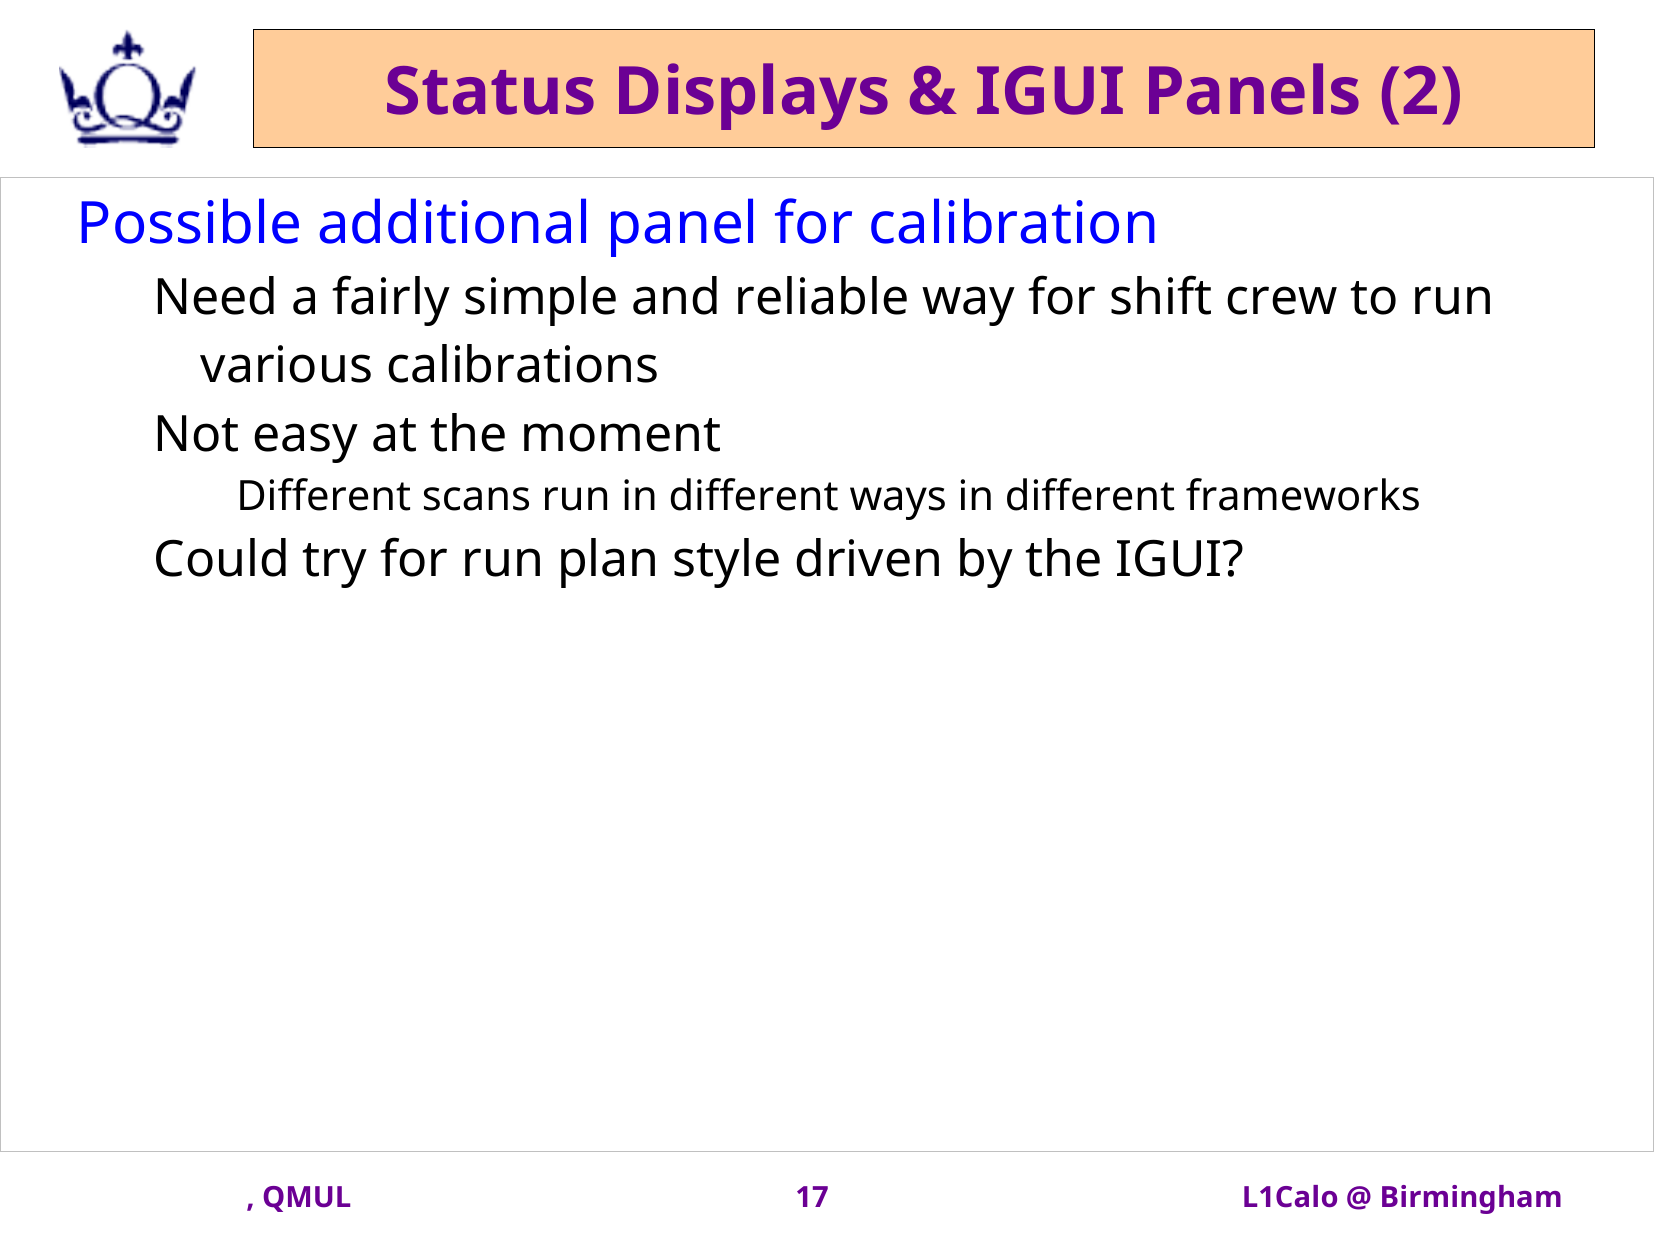

# Status Displays & IGUI Panels (2)
Possible additional panel for calibration
Need a fairly simple and reliable way for shift crew to run various calibrations
Not easy at the moment
Different scans run in different ways in different frameworks
Could try for run plan style driven by the IGUI?